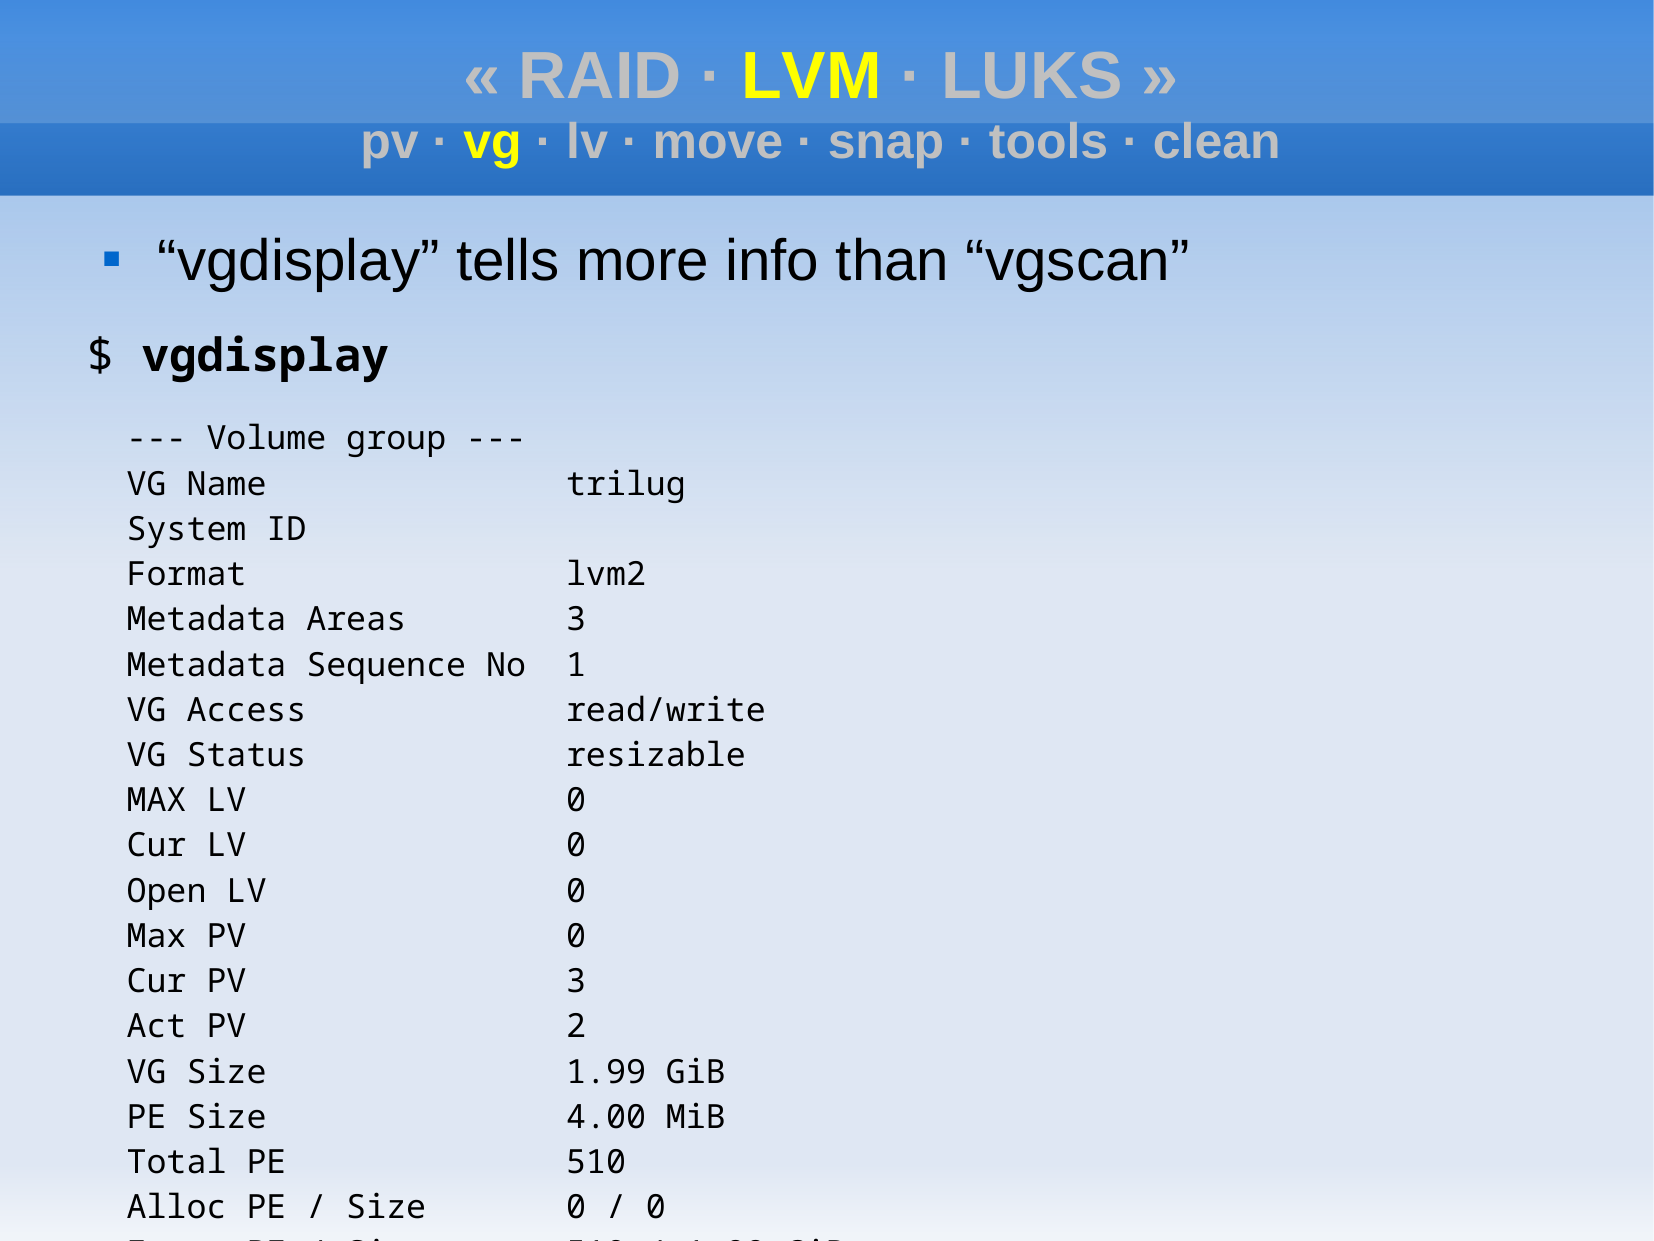

# « RAID · LVM · LUKS » pv · vg · lv · move · snap · tools · clean
“vgdisplay” tells more info than “vgscan”
$ vgdisplay
 --- Volume group ---
 VG Name trilug
 System ID
 Format lvm2
 Metadata Areas 3
 Metadata Sequence No 1
 VG Access read/write
 VG Status resizable
 MAX LV 0
 Cur LV 0
 Open LV 0
 Max PV 0
 Cur PV 3
 Act PV 2
 VG Size 1.99 GiB
 PE Size 4.00 MiB
 Total PE 510
 Alloc PE / Size 0 / 0
 Free PE / Size 510 / 1.99 GiB
 VG UUID odpp2n-XmED-AOq6-qpMH-tMYv-7PnX-vEU5WQ